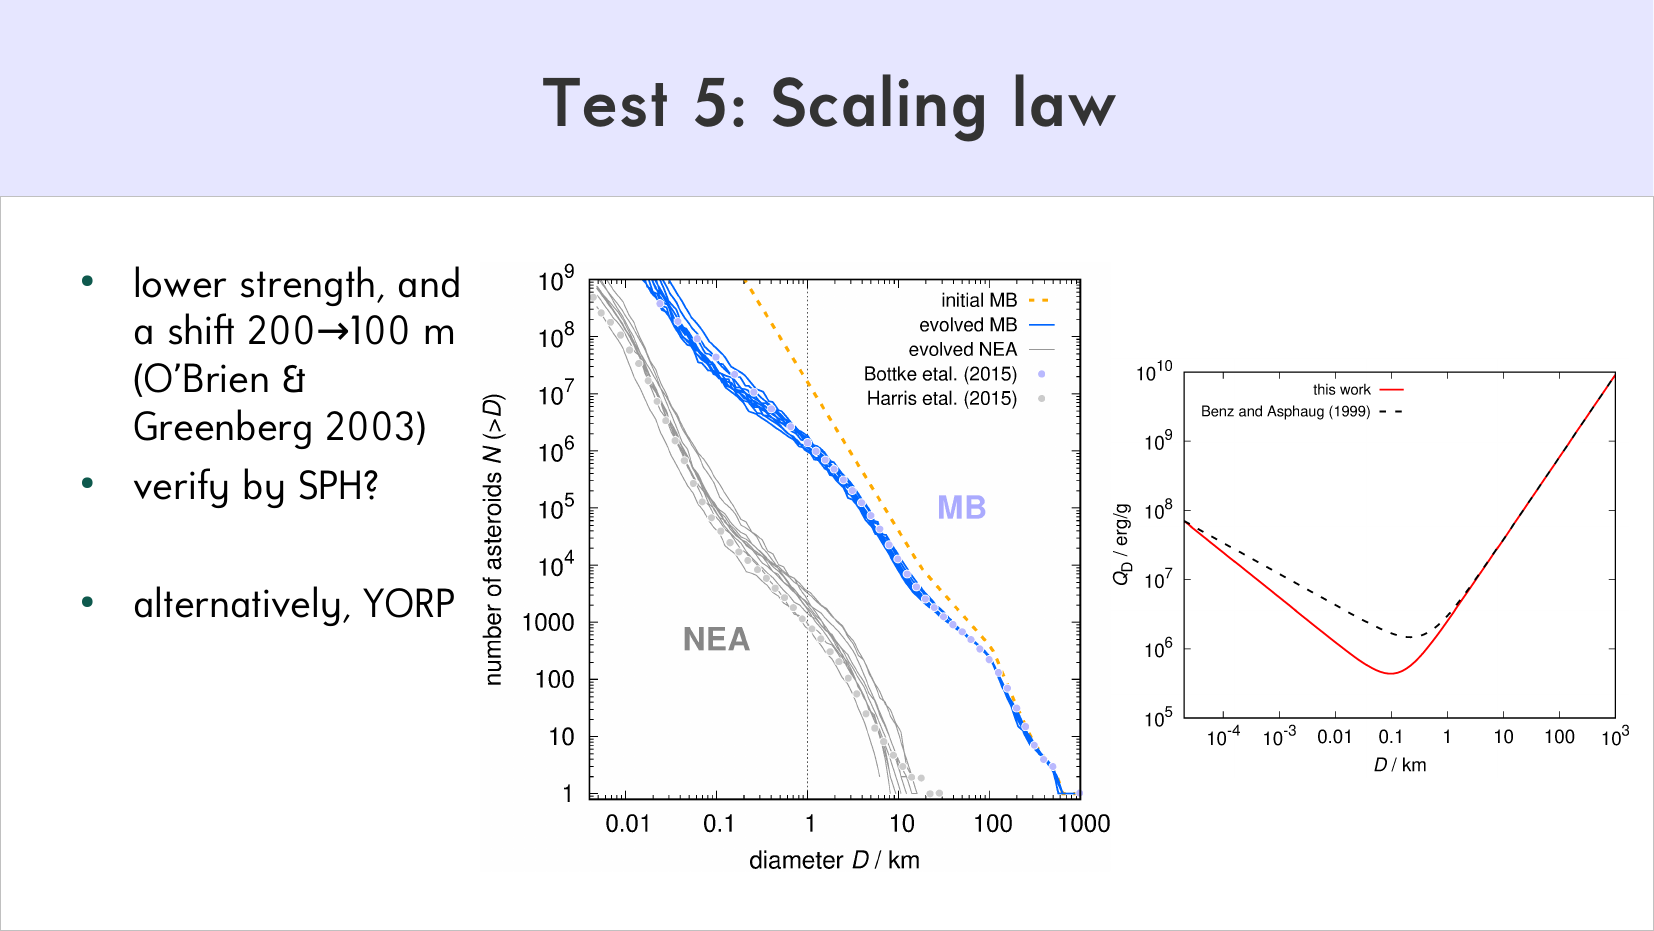

# Test 5: Scaling law
lower strength, and a shift 200→100 m (O’Brien & Greenberg 2003)
verify by SPH?
alternatively, YORP